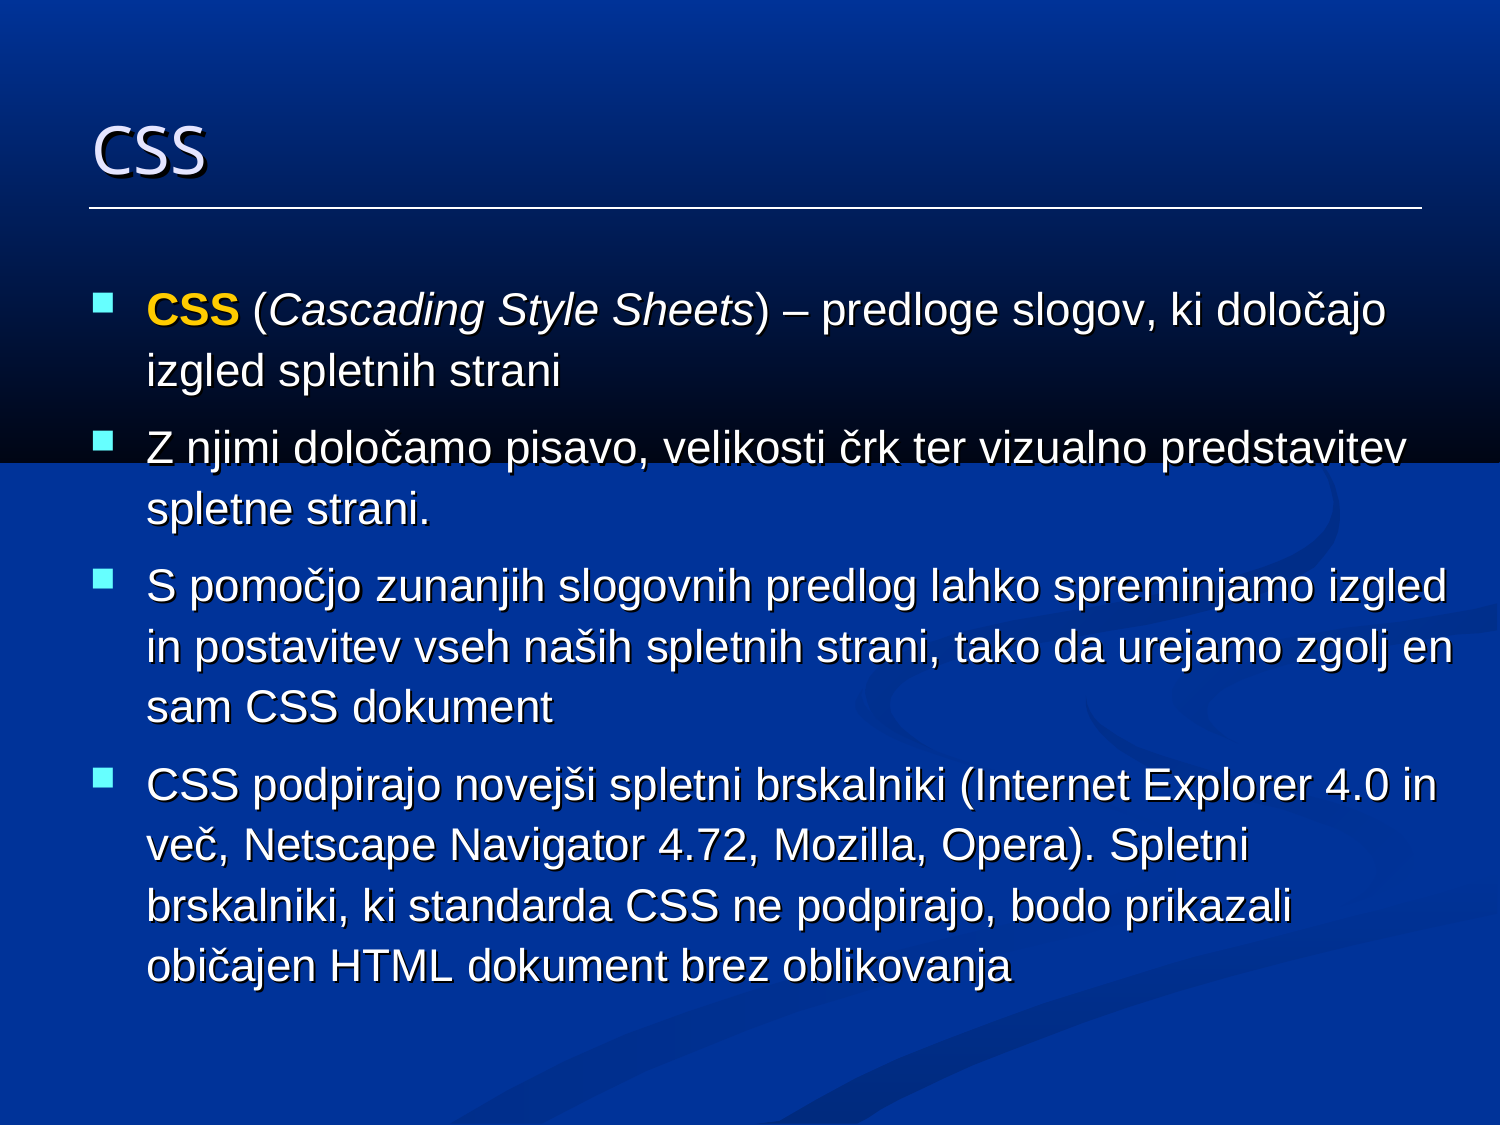

CSS
# CSS (Cascading Style Sheets) – predloge slogov, ki določajo izgled spletnih strani
Z njimi določamo pisavo, velikosti črk ter vizualno predstavitev spletne strani.
S pomočjo zunanjih slogovnih predlog lahko spreminjamo izgled in postavitev vseh naših spletnih strani, tako da urejamo zgolj en sam CSS dokument
CSS podpirajo novejši spletni brskalniki (Internet Explorer 4.0 in več, Netscape Navigator 4.72, Mozilla, Opera). Spletni brskalniki, ki standarda CSS ne podpirajo, bodo prikazali običajen HTML dokument brez oblikovanja